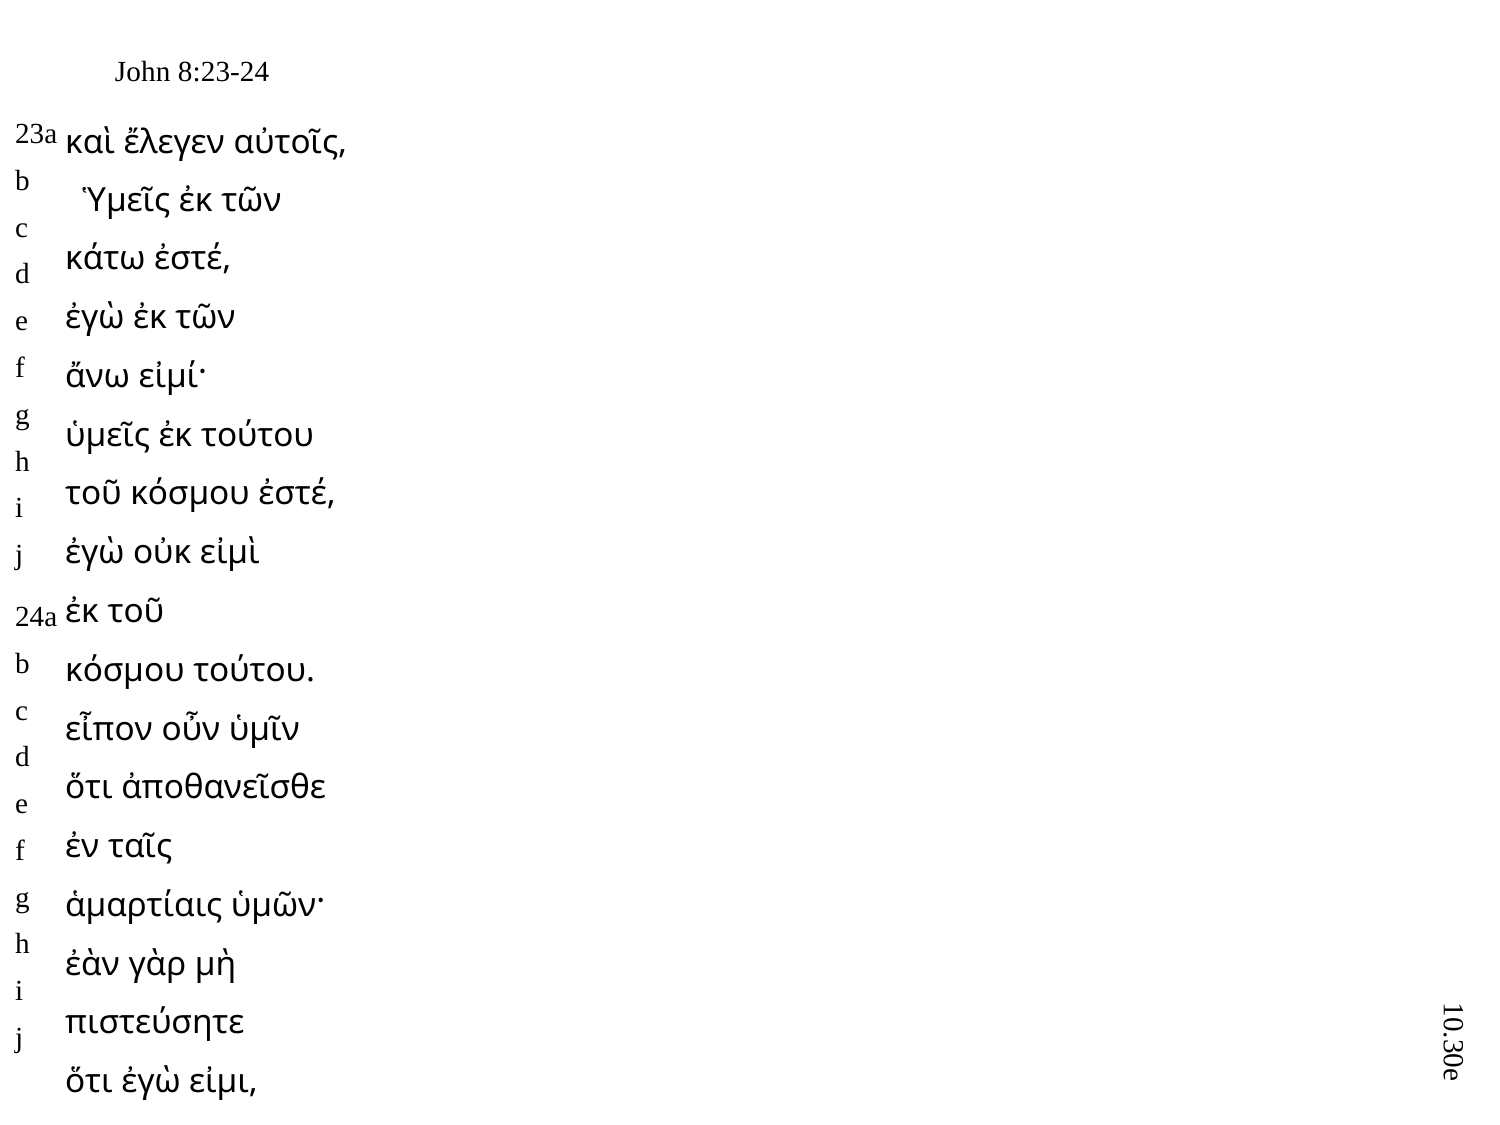

John 8:23-24
23a
b
c
d
e
f
g
h
i
j
καὶ ἔλεγεν αὐτοῖς,
 Ὑμεῖς ἐκ τῶν
κάτω ἐστέ,
ἐγὼ ἐκ τῶν
ἄνω εἰμί·
ὑμεῖς ἐκ τούτου
τοῦ κόσμου ἐστέ,
ἐγὼ οὐκ εἰμὶ
ἐκ τοῦ
κόσμου τούτου.
εἶπον οὖν ὑμῖν
ὅτι ἀποθανεῖσθε
ἐν ταῖς
ἁμαρτίαις ὑμῶν·
ἐὰν γὰρ μὴ
πιστεύσητε
ὅτι ἐγὼ εἰμι,
ἀποθανεῖσθε
ἐν ταῖς
ἁμαρτίαις ὑμῶν.
24a
b
c
d
e
f
g
h
i
j
10.30e